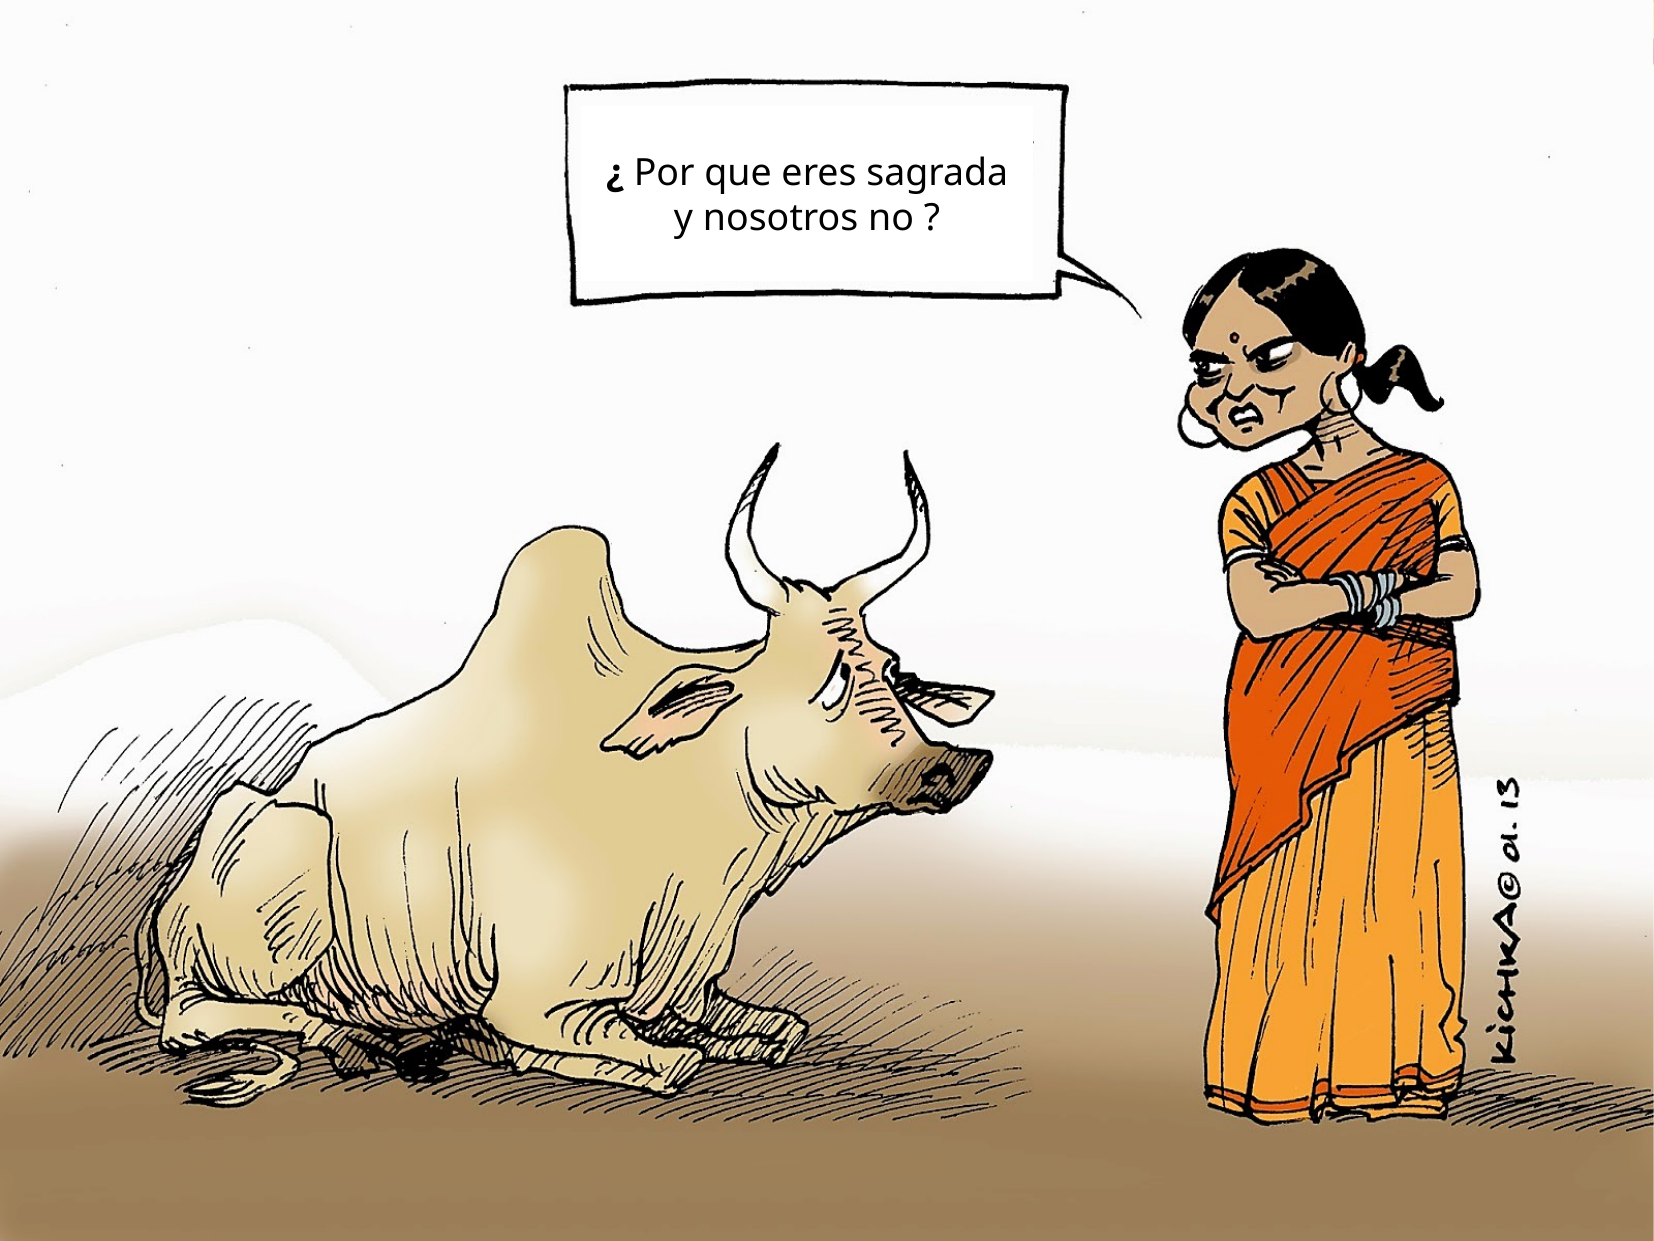

¿ Por que eres sagrada y nosotros no ?